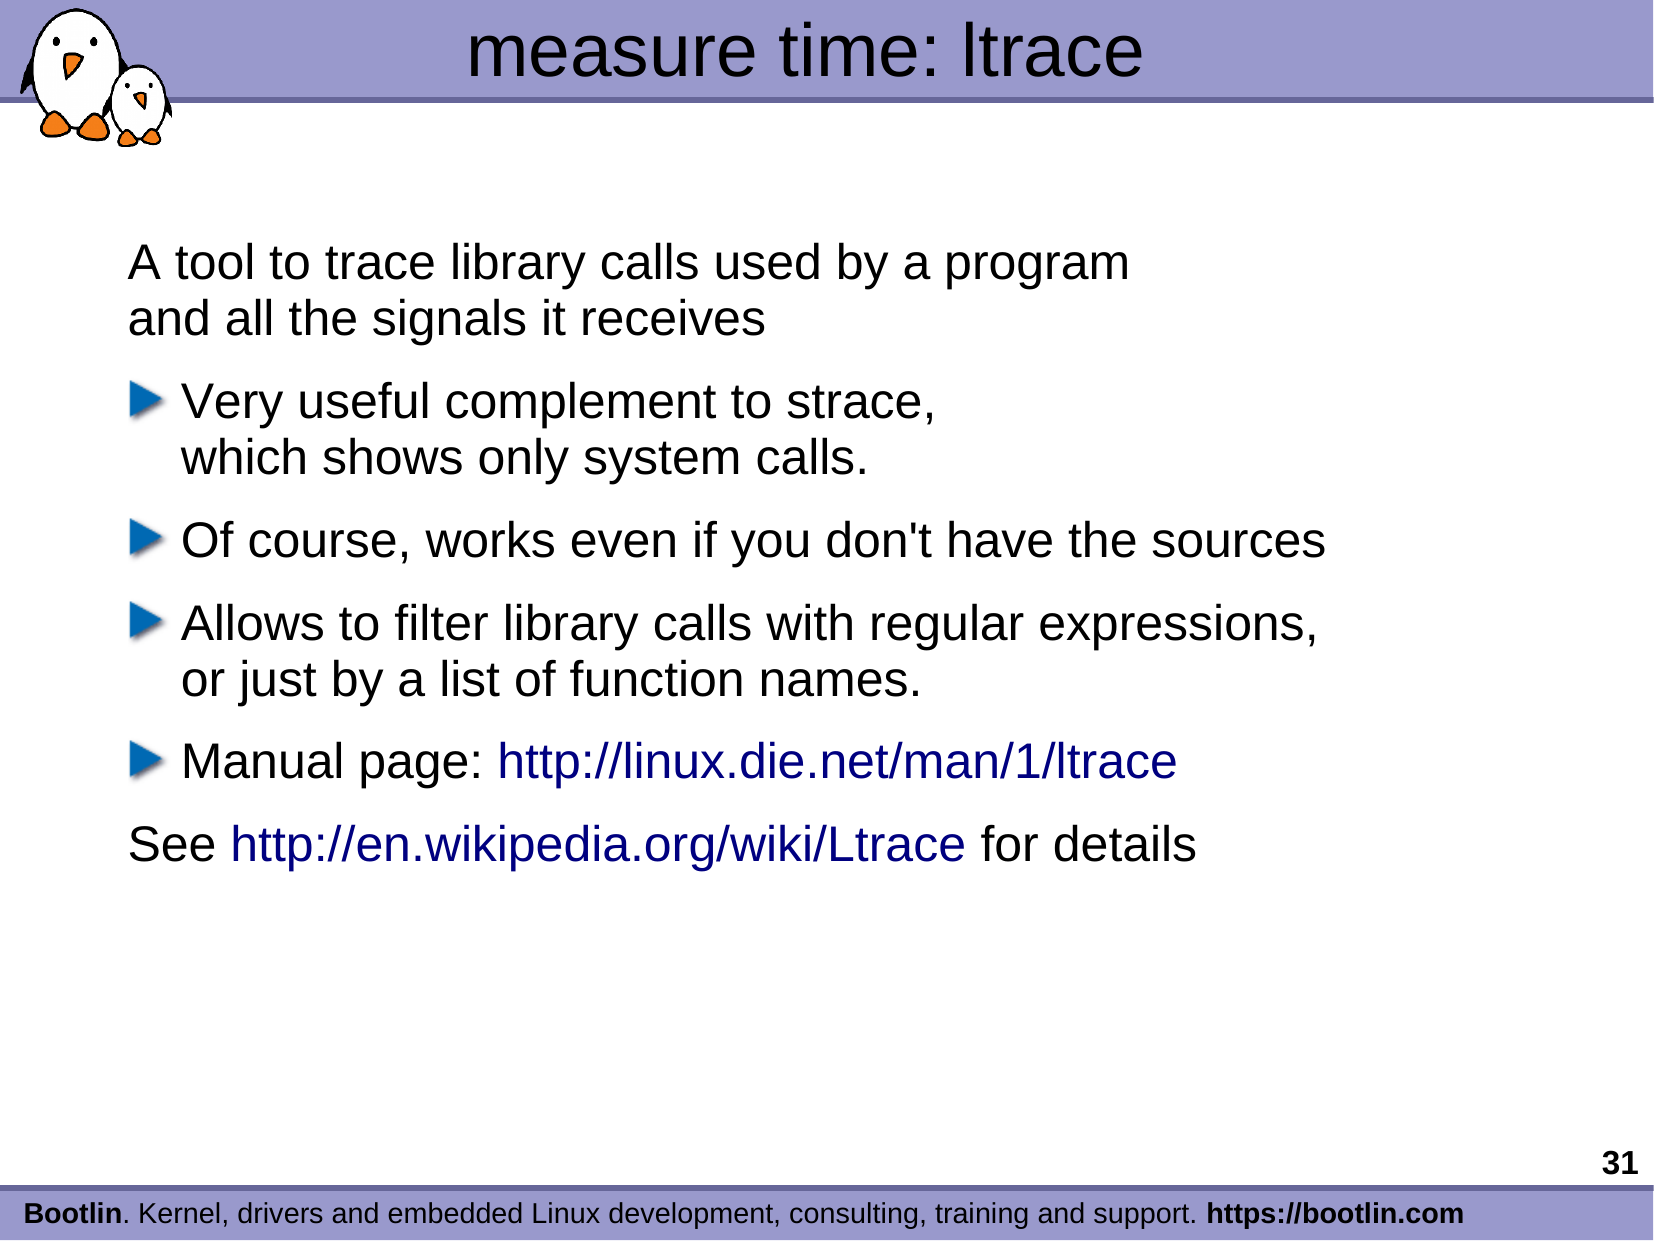

# measure time: ltrace
A tool to trace library calls used by a program
and all the signals it receives
Very useful complement to strace,
which shows only system calls.
Of course, works even if you don't have the sources
Allows to filter library calls with regular expressions,
or just by a list of function names.
Manual page: http://linux.die.net/man/1/ltrace
See http://en.wikipedia.org/wiki/Ltrace for details